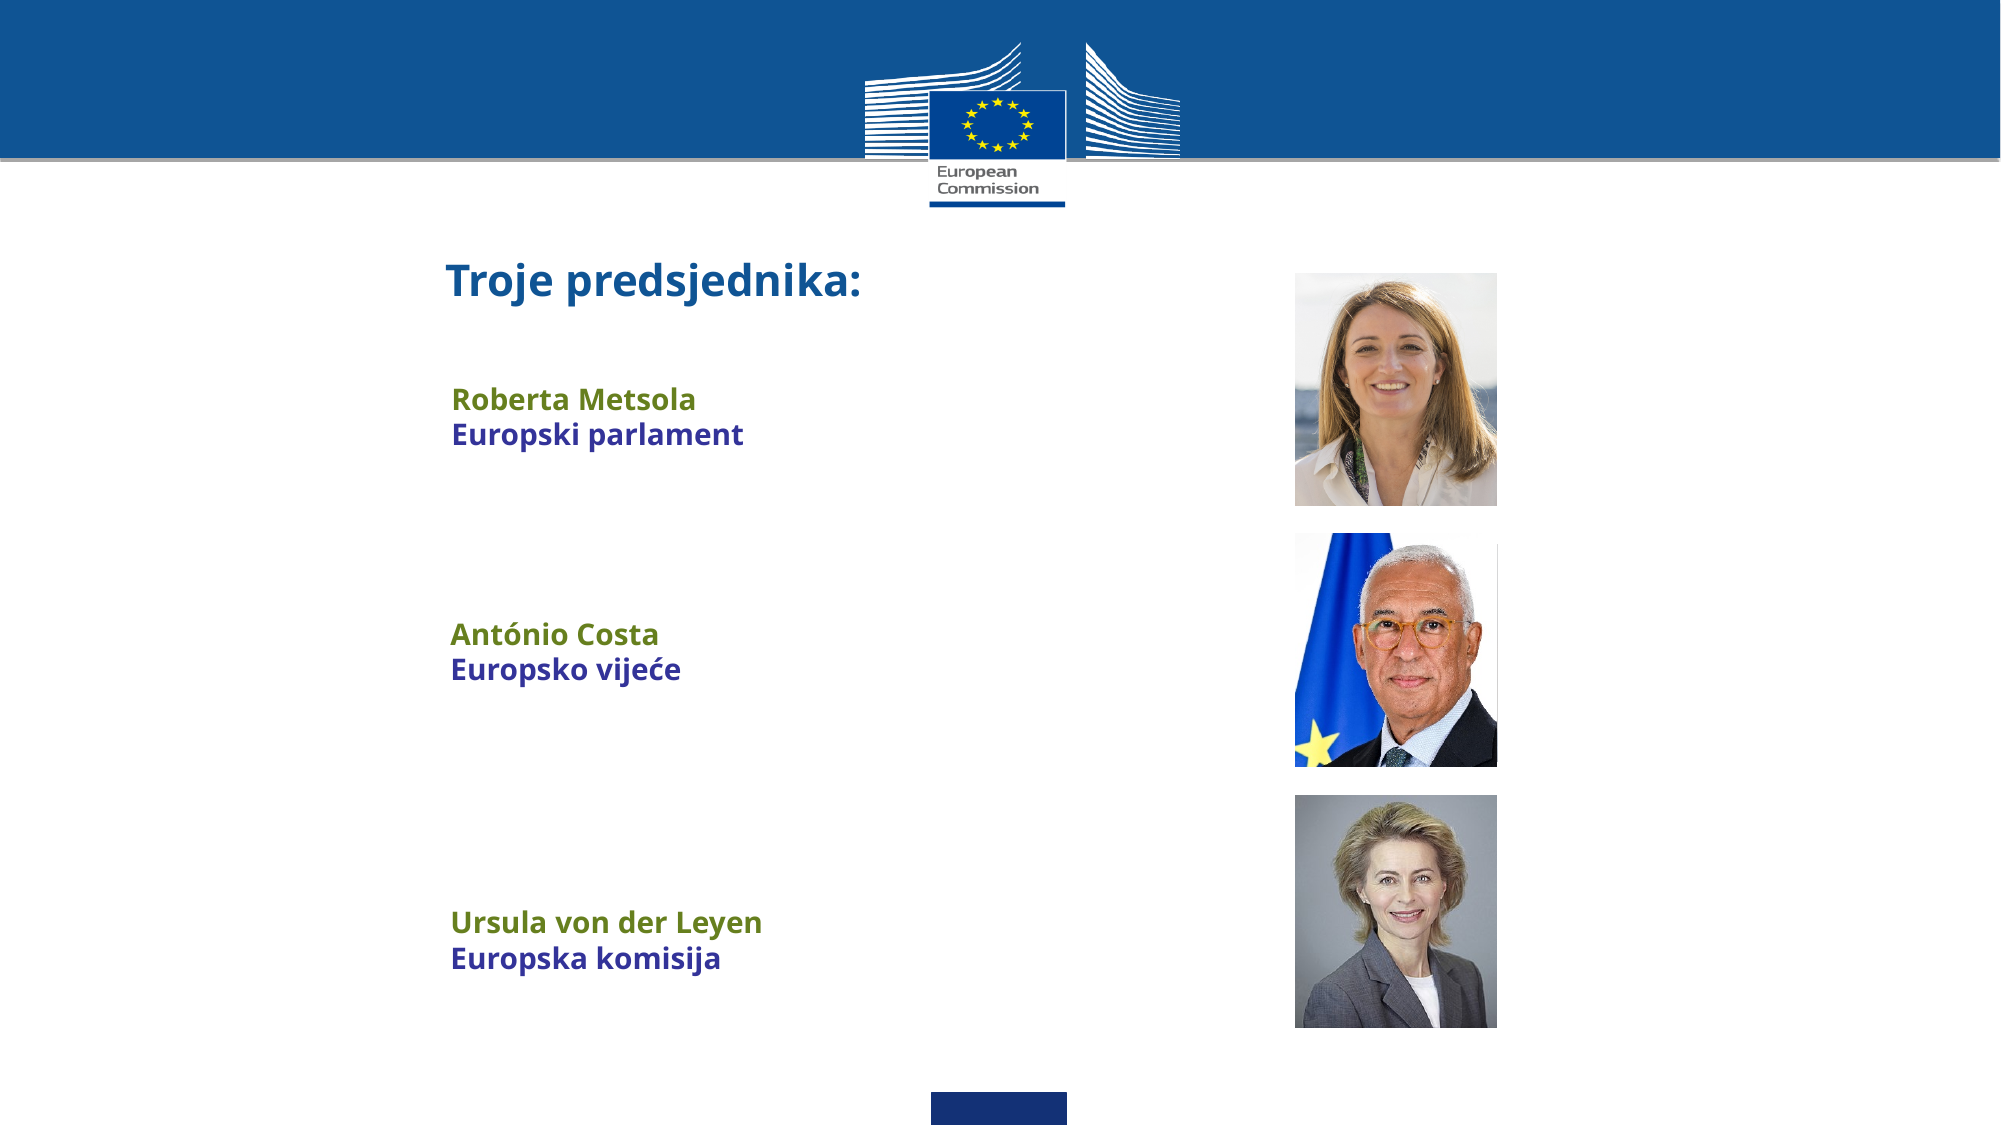

Troje predsjednika:
Roberta Metsola
Europski parlament
António Costa
Europsko vijeće
Ursula von der Leyen
Europska komisija